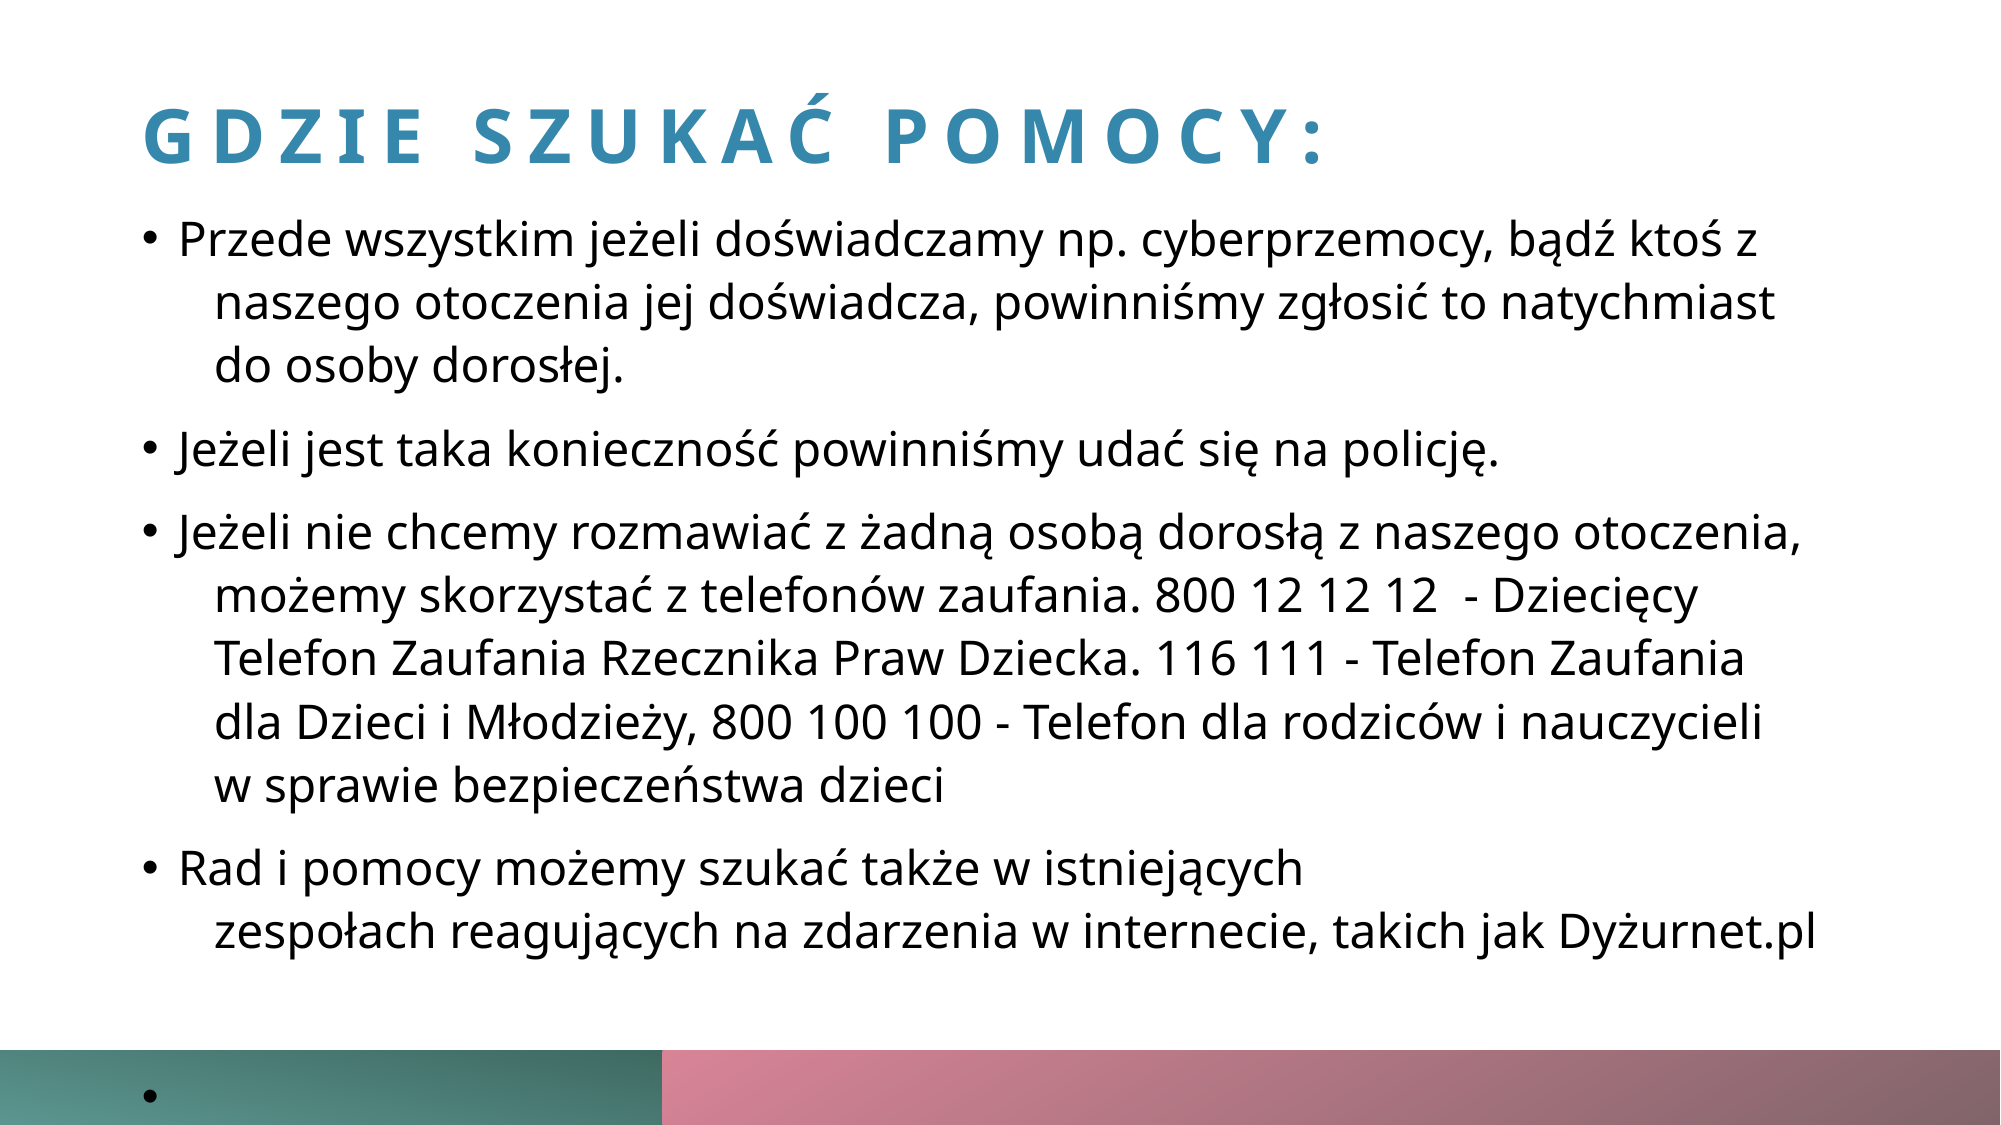

# Gdzie szukać pomocy:
Przede wszystkim jeżeli doświadczamy np. cyberprzemocy, bądź ktoś z naszego otoczenia jej doświadcza, powinniśmy zgłosić to natychmiast do osoby dorosłej.
Jeżeli jest taka konieczność powinniśmy udać się na policję.
Jeżeli nie chcemy rozmawiać z żadną osobą dorosłą z naszego otoczenia, możemy skorzystać z telefonów zaufania. 800 12 12 12  - Dziecięcy Telefon Zaufania Rzecznika Praw Dziecka. 116 111 - Telefon Zaufania dla Dzieci i Młodzieży, 800 100 100 - Telefon dla rodziców i nauczycieli w sprawie bezpieczeństwa dzieci
Rad i pomocy możemy szukać także w istniejących zespołach reagujących na zdarzenia w internecie, takich jak Dyżurnet.pl